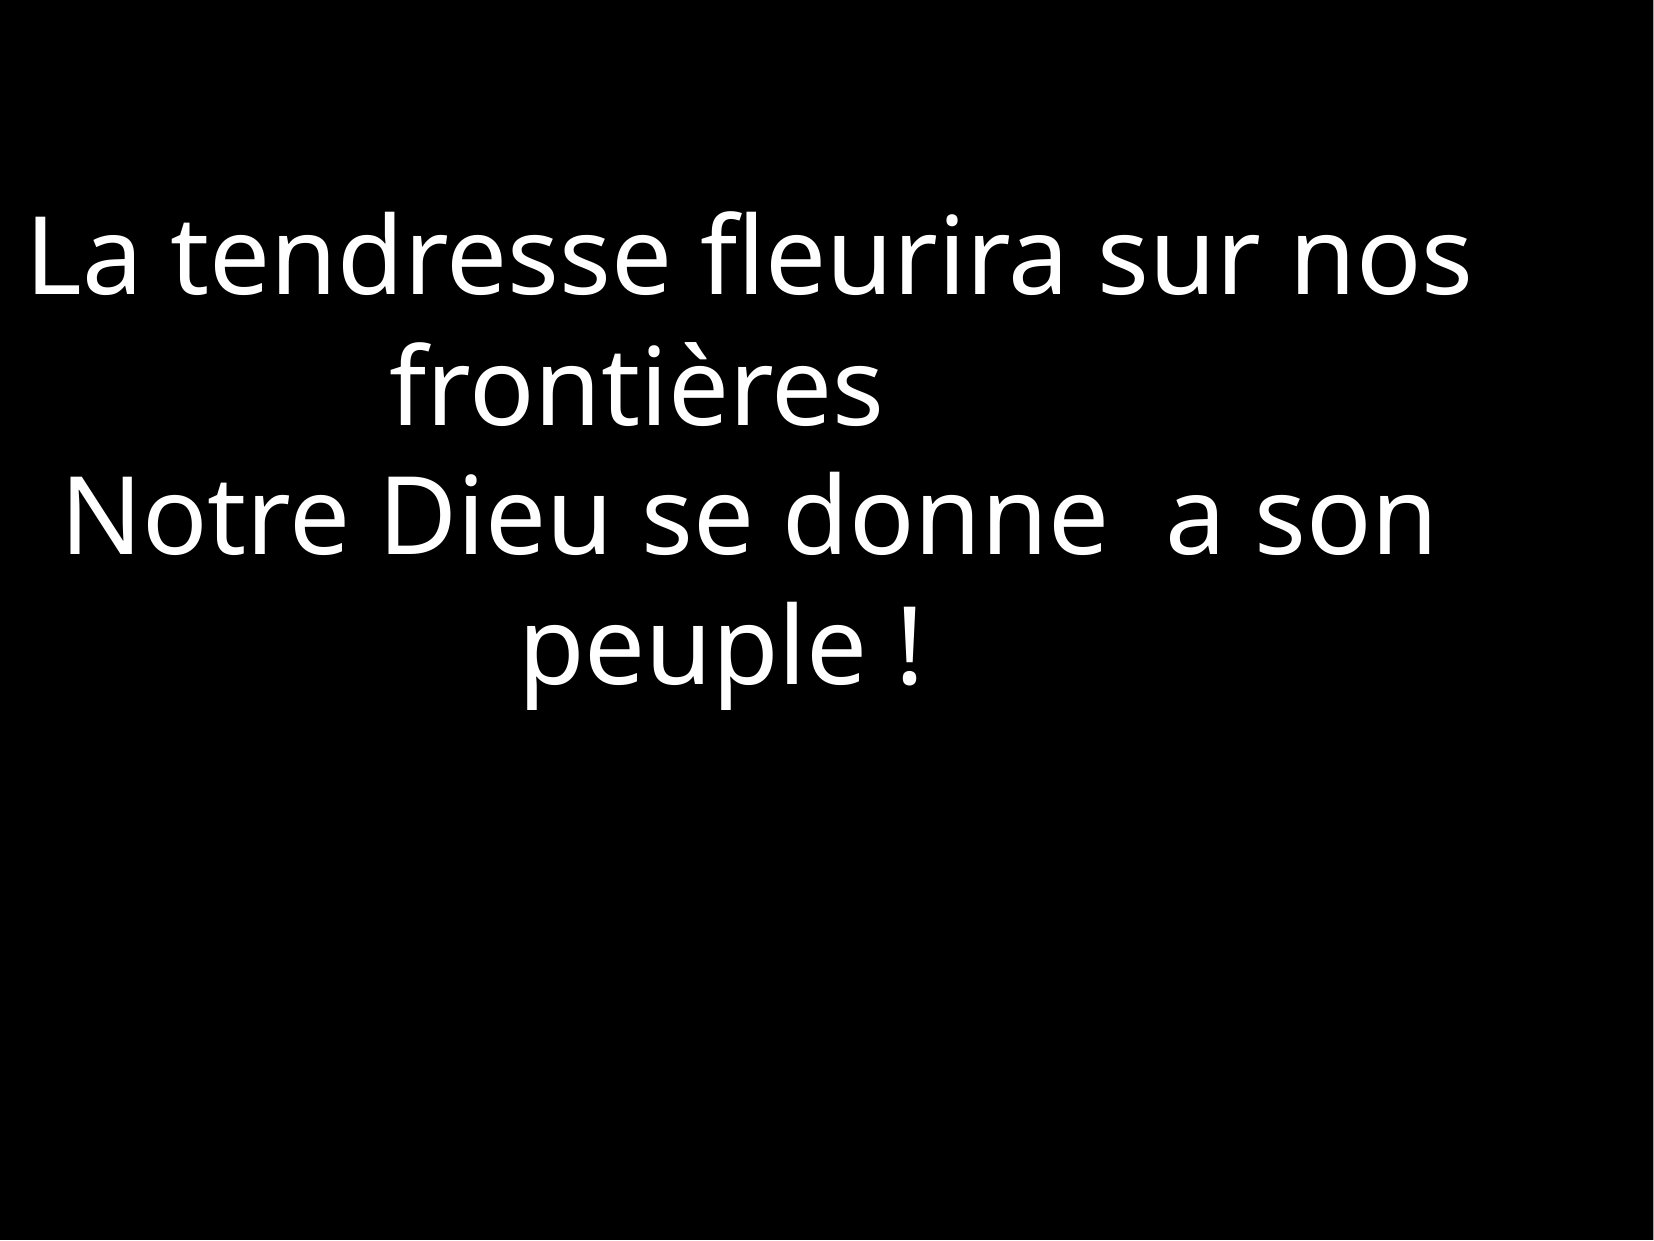

La tendresse fleurira sur nos frontières
Notre Dieu se donne a son peuple !